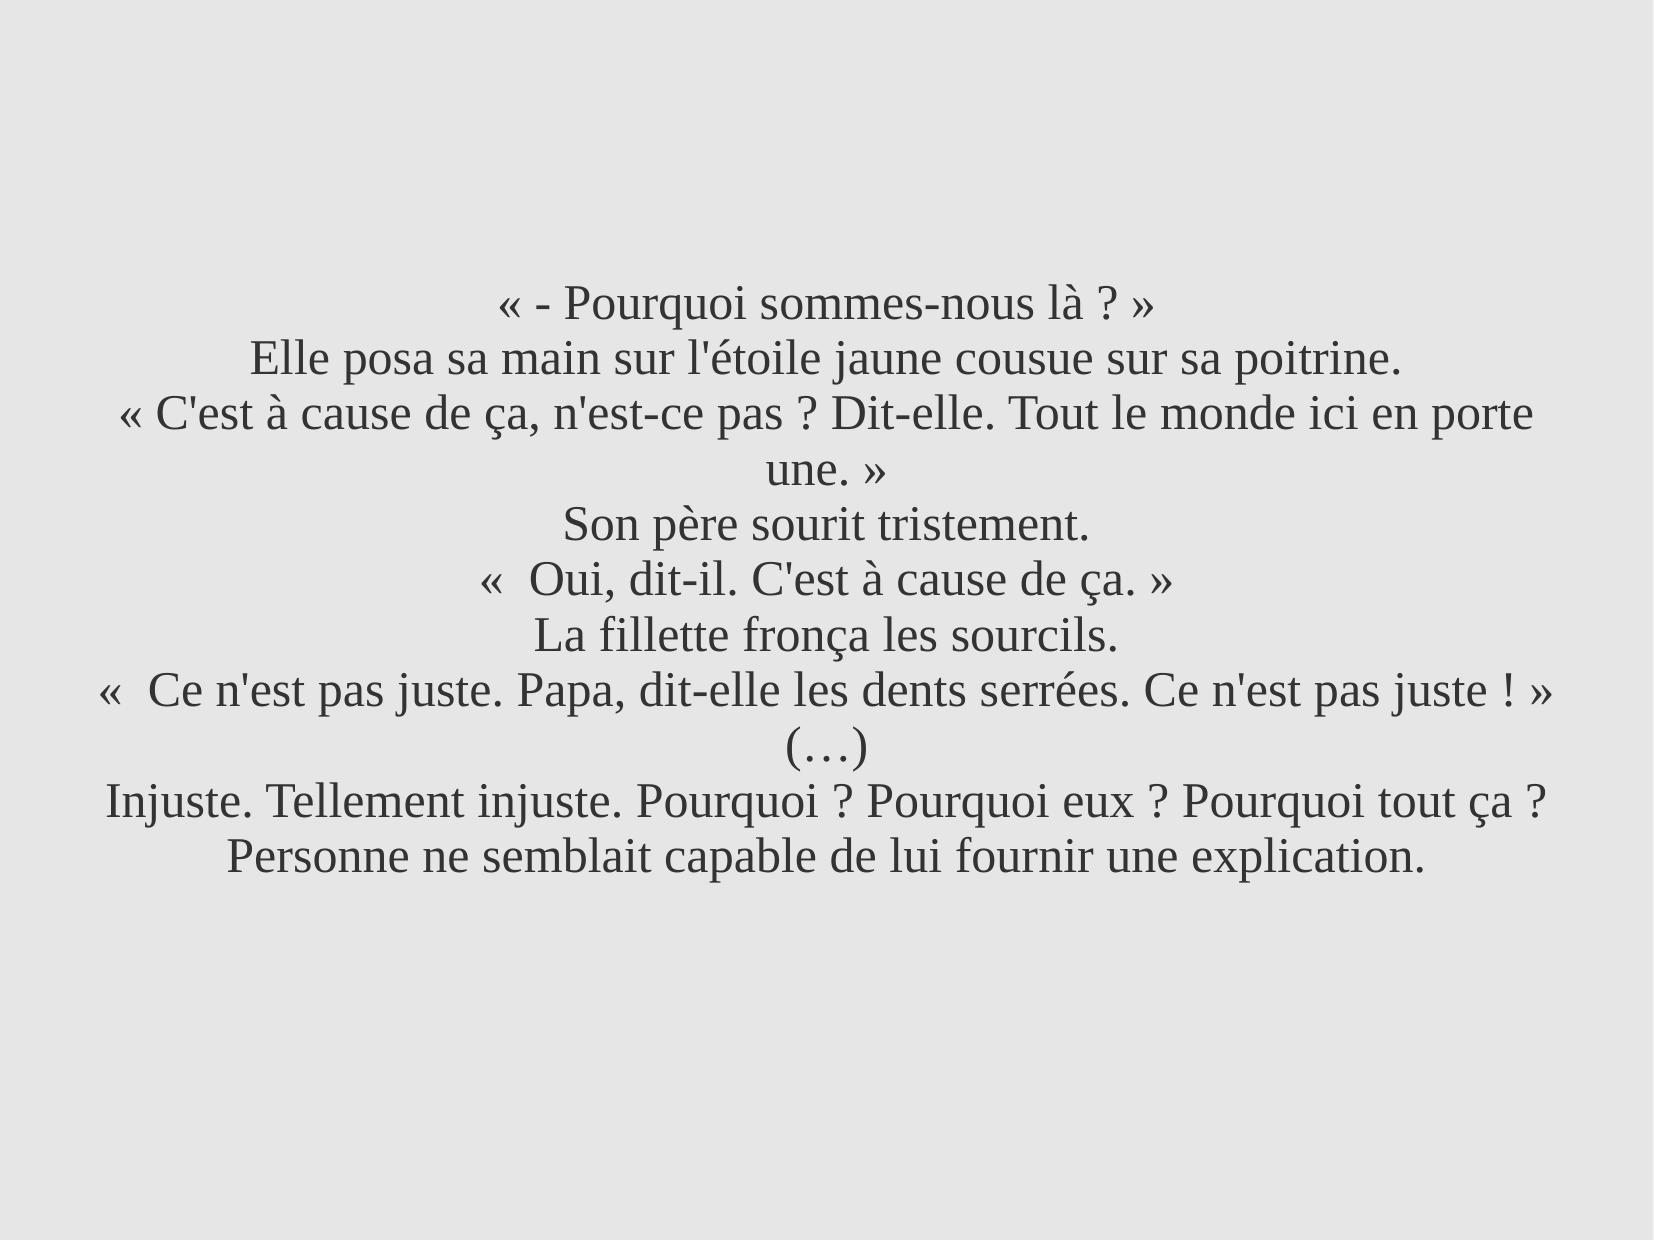

# « - Pourquoi sommes-nous là ? »
Elle posa sa main sur l'étoile jaune cousue sur sa poitrine.
« C'est à cause de ça, n'est-ce pas ? Dit-elle. Tout le monde ici en porte une. »
Son père sourit tristement.
«  Oui, dit-il. C'est à cause de ça. »
La fillette fronça les sourcils.
«  Ce n'est pas juste. Papa, dit-elle les dents serrées. Ce n'est pas juste ! »
(…)
Injuste. Tellement injuste. Pourquoi ? Pourquoi eux ? Pourquoi tout ça ? Personne ne semblait capable de lui fournir une explication.